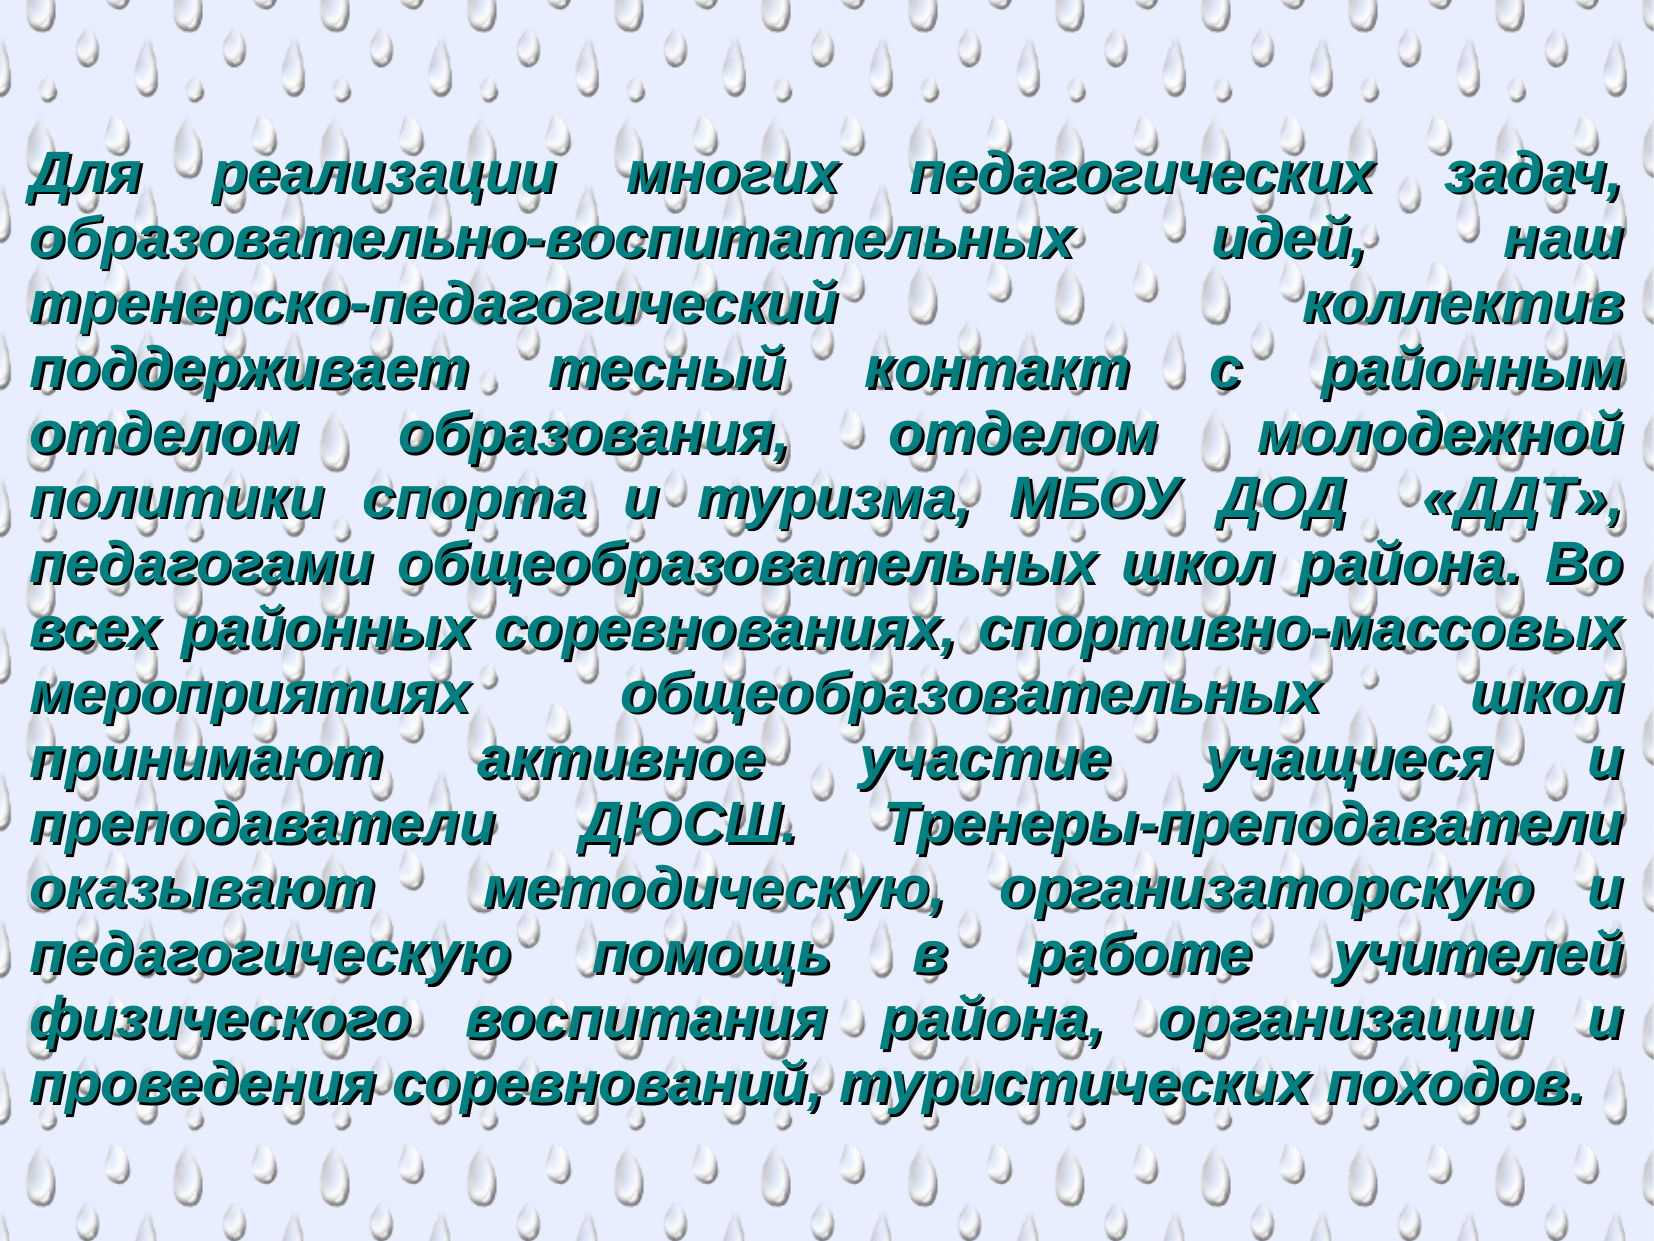

# Для реализации многих педагогических задач, образовательно-воспитательных идей, наш тренерско-педагогический коллектив поддерживает тесный контакт с районным отделом образования, отделом молодежной политики спорта и туризма, МБОУ ДОД «ДДТ», педагогами общеобразовательных школ района. Во всех районных соревнованиях, спортивно-массовых мероприятиях общеобразовательных школ принимают активное участие учащиеся и преподаватели ДЮСШ. Тренеры-преподаватели оказывают методическую, организаторскую и педагогическую помощь в работе учителей физического воспитания района, организации и проведения соревнований, туристических походов.